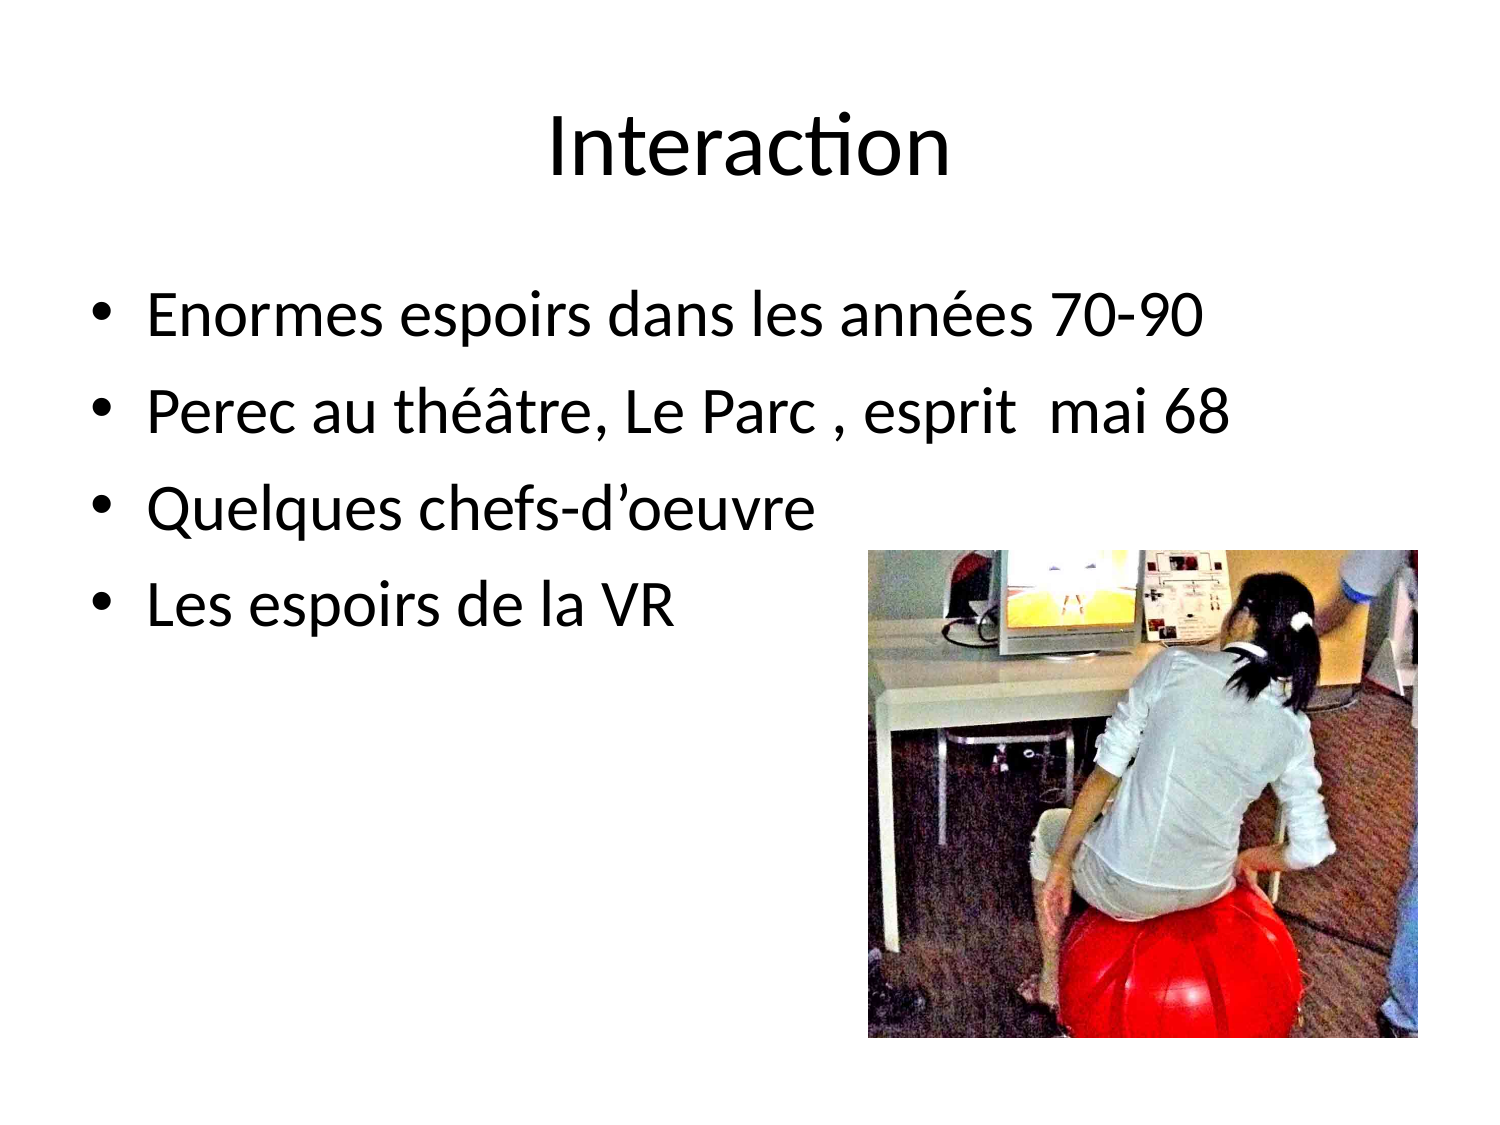

# Interaction
Enormes espoirs dans les années 70-90
Perec au théâtre, Le Parc , esprit mai 68
Quelques chefs-d’oeuvre
Les espoirs de la VR